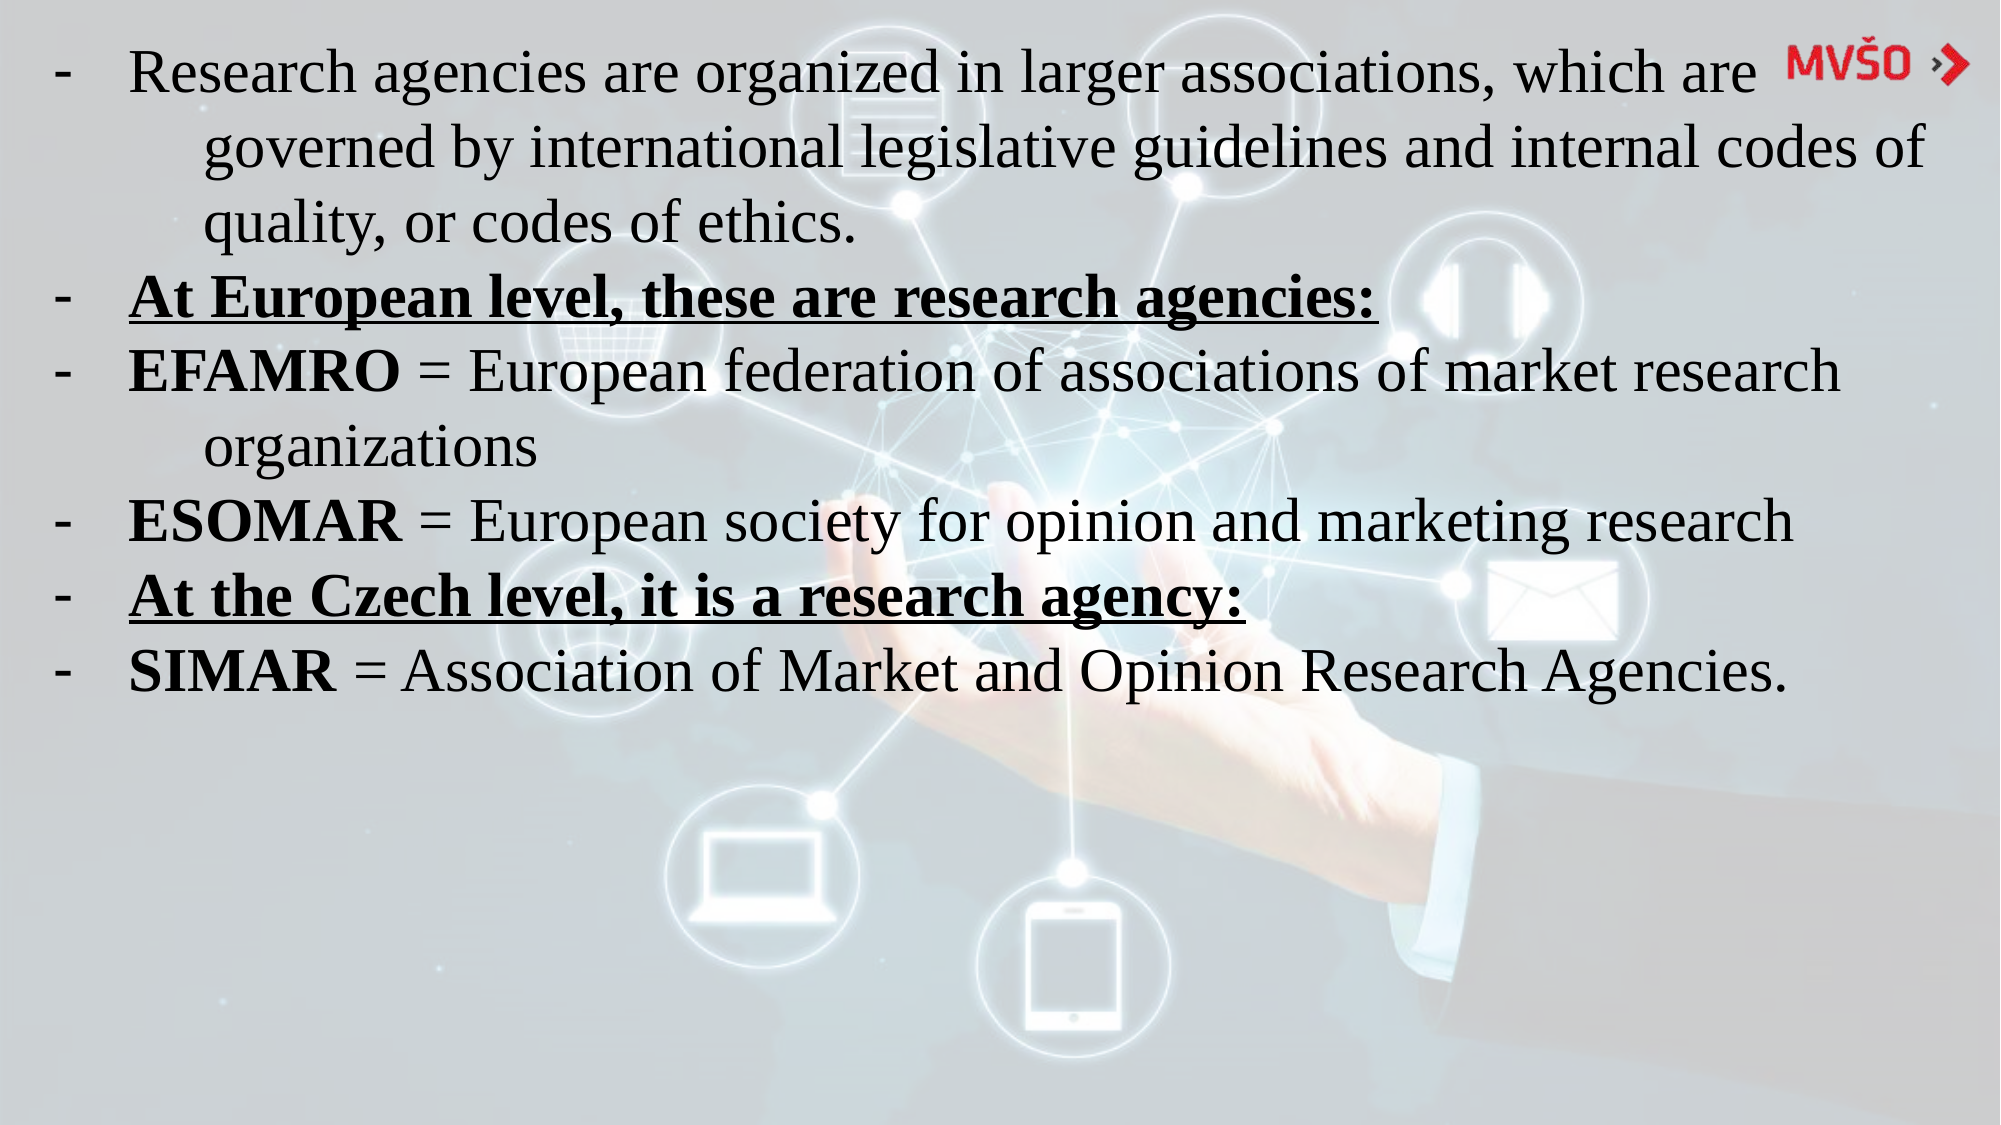

Research agencies are organized in larger associations, which are governed by international legislative guidelines and internal codes of quality, or codes of ethics.
At European level, these are research agencies:
EFAMRO = European federation of associations of market research organizations
ESOMAR = European society for opinion and marketing research
At the Czech level, it is a research agency:
SIMAR = Association of Market and Opinion Research Agencies.